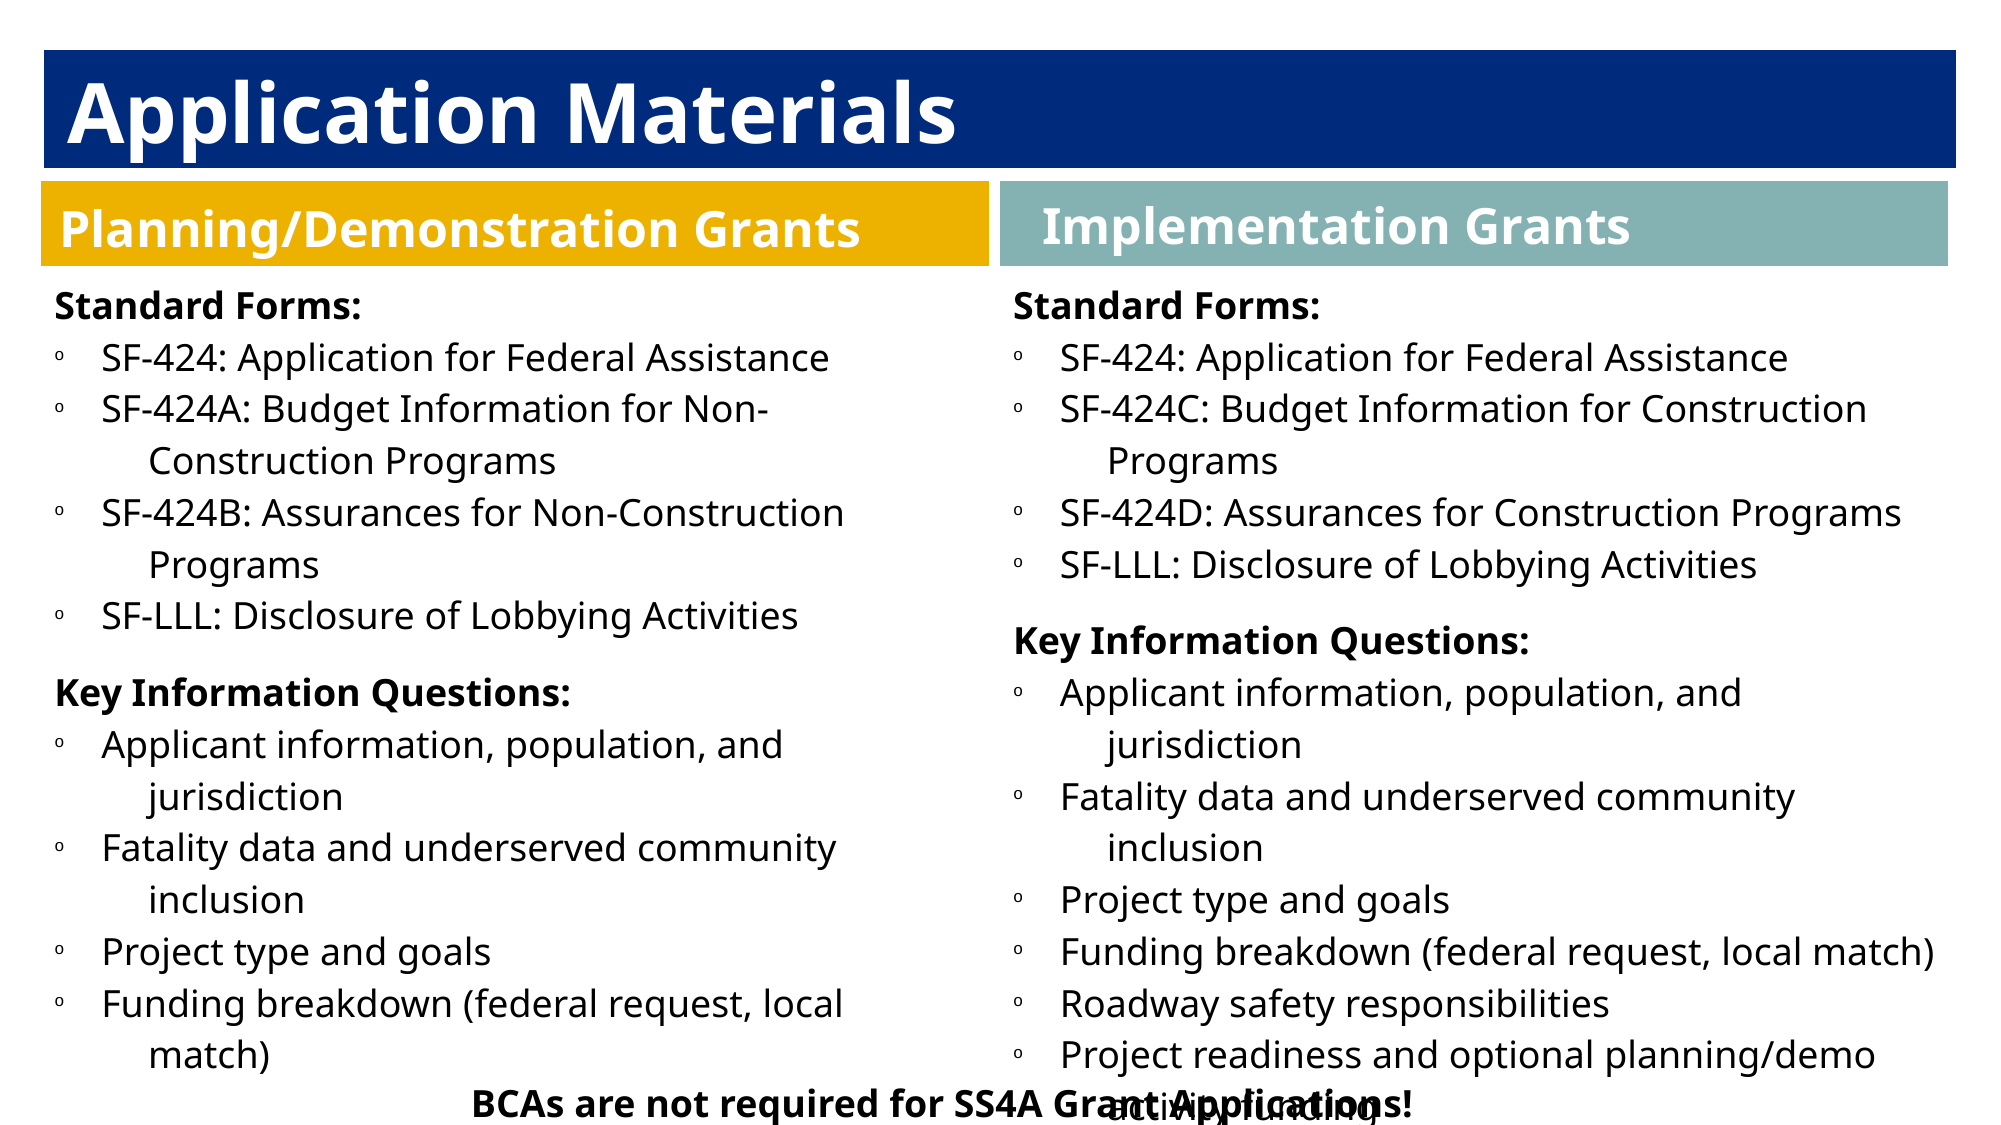

Application Materials
Implementation Grants
Planning/Demonstration Grants
Standard Forms:
SF-424: Application for Federal Assistance
SF-424A: Budget Information for Non-Construction Programs
SF-424B: Assurances for Non-Construction Programs
SF-LLL: Disclosure of Lobbying Activities
Key Information Questions:
Applicant information, population, and jurisdiction
Fatality data and underserved community inclusion
Project type and goals
Funding breakdown (federal request, local match)
Standard Forms:
SF-424: Application for Federal Assistance
SF-424C: Budget Information for Construction Programs
SF-424D: Assurances for Construction Programs
SF-LLL: Disclosure of Lobbying Activities
Key Information Questions:
Applicant information, population, and jurisdiction
Fatality data and underserved community inclusion
Project type and goals
Funding breakdown (federal request, local match)
Roadway safety responsibilities
Project readiness and optional planning/demo activity funding
Link or attach the existing Action Plan
BCAs are not required for SS4A Grant Applications!